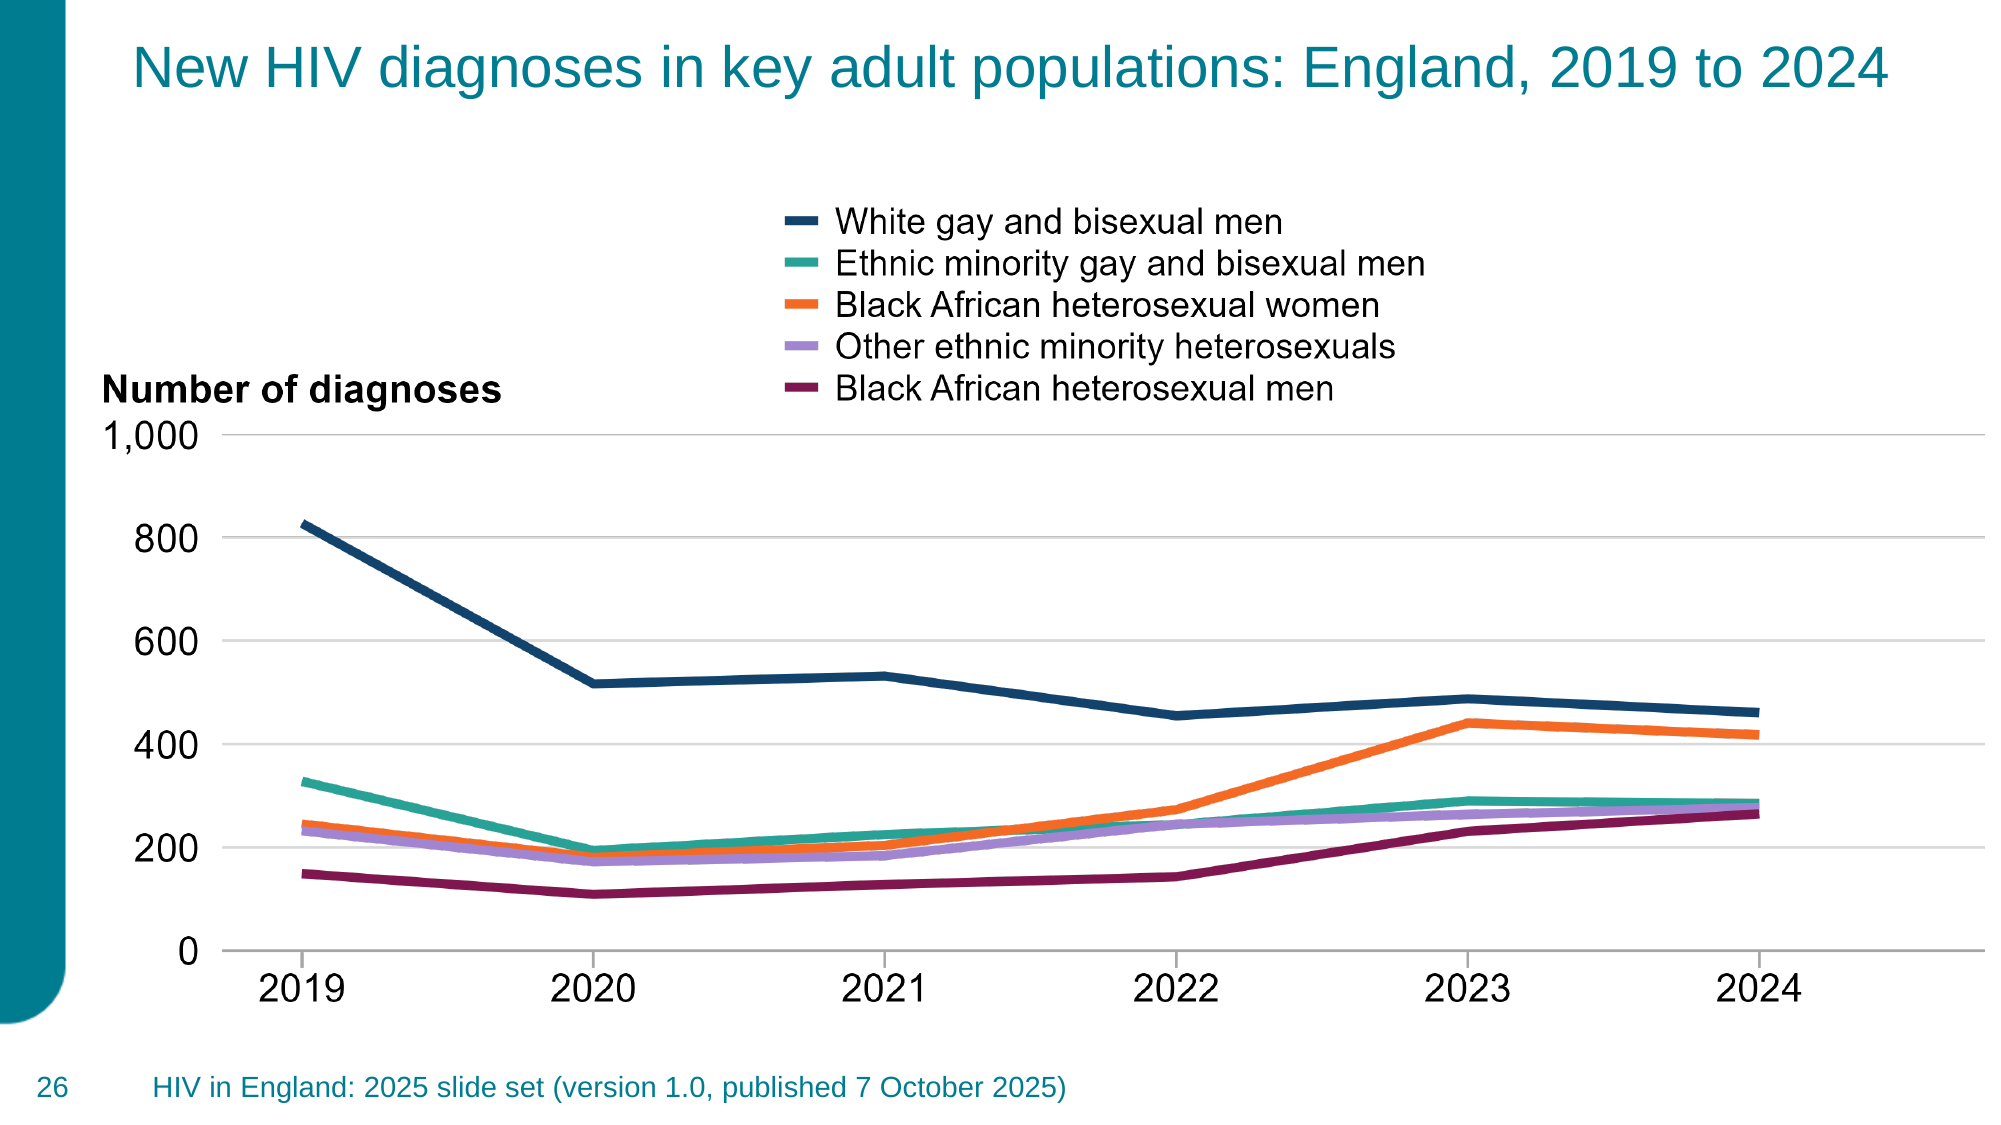

# New HIV diagnoses in key adult populations: England, 2019 to 2024
26
HIV in England: 2025 slide set (version 1.0, published 7 October 2025)